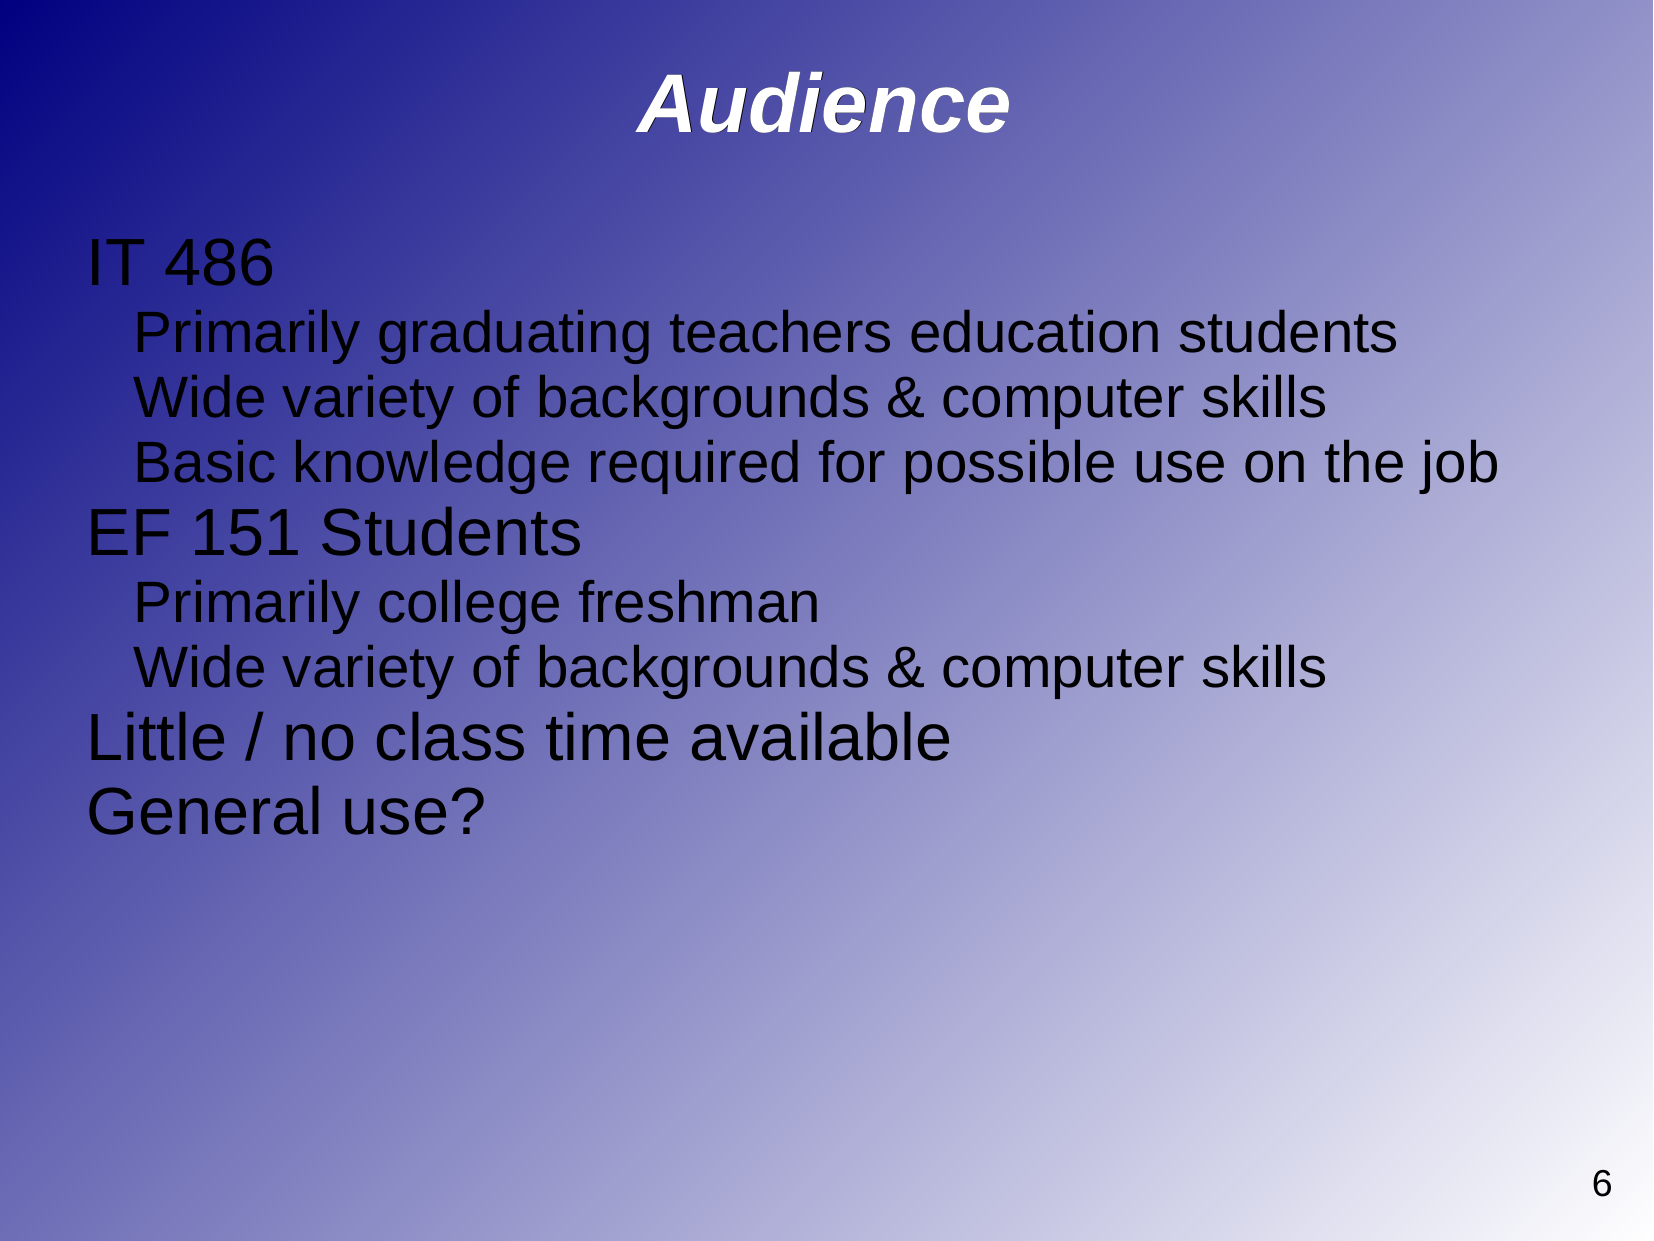

# Audience
IT 486
Primarily graduating teachers education students
Wide variety of backgrounds & computer skills
Basic knowledge required for possible use on the job
EF 151 Students
Primarily college freshman
Wide variety of backgrounds & computer skills
Little / no class time available
General use?